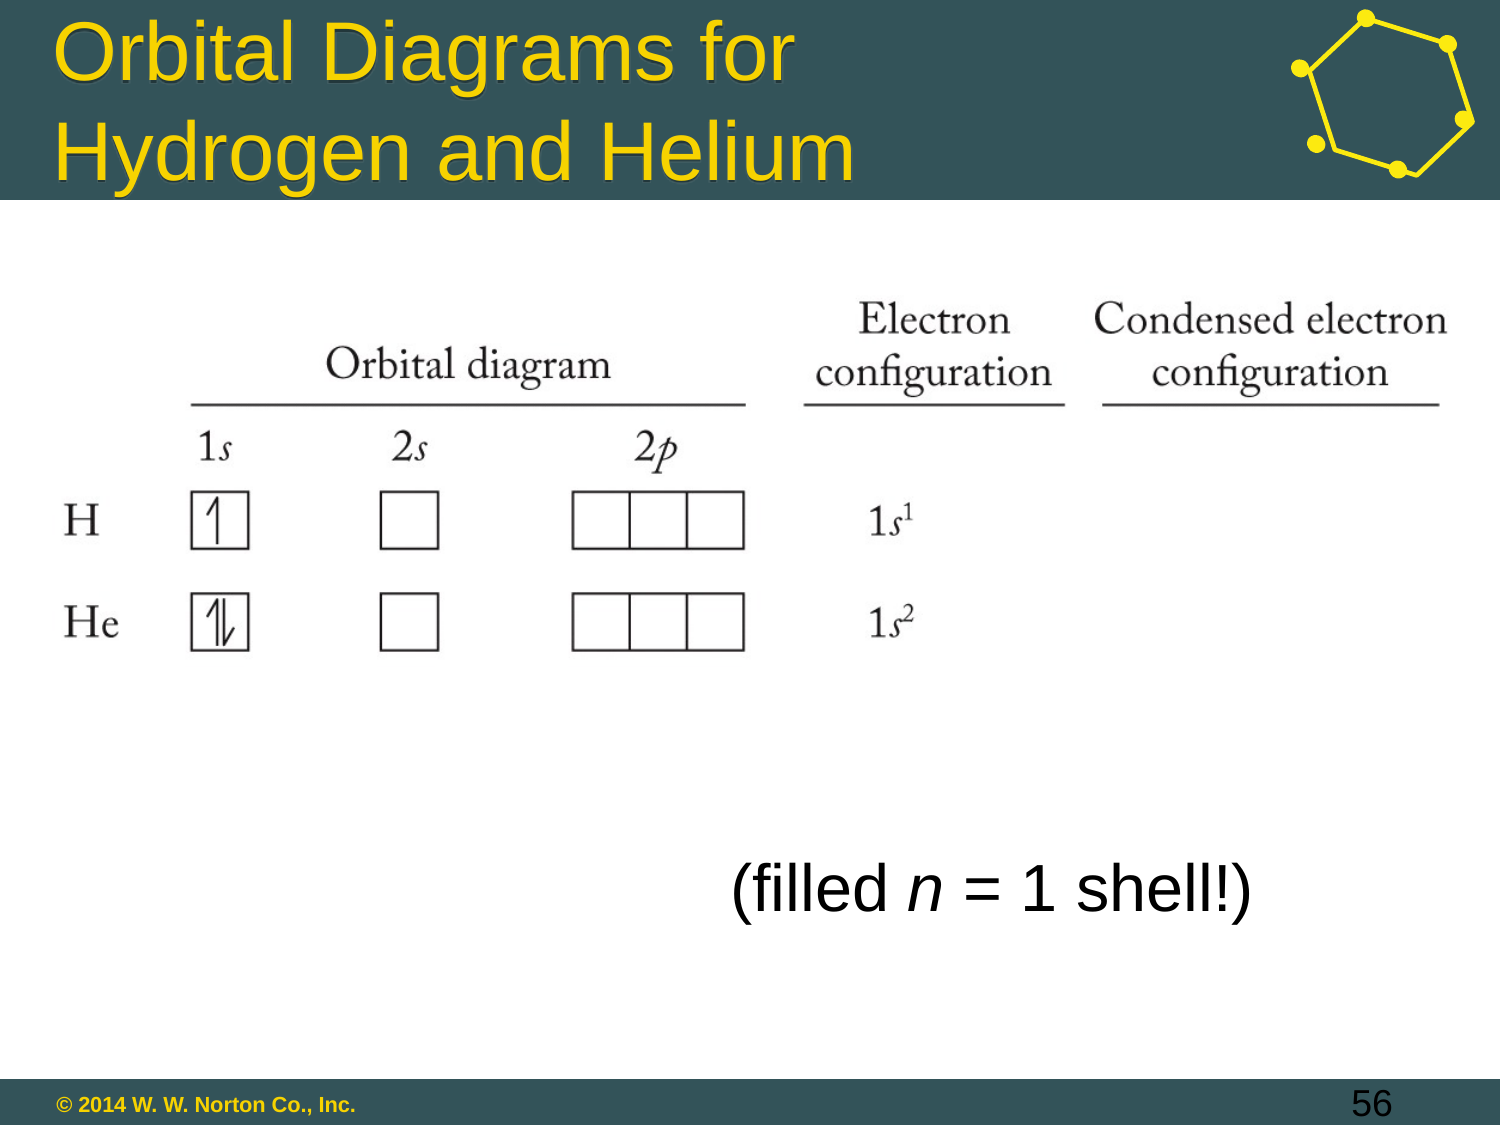

# Orbital Diagrams for Hydrogen and Helium
(filled n = 1 shell!)